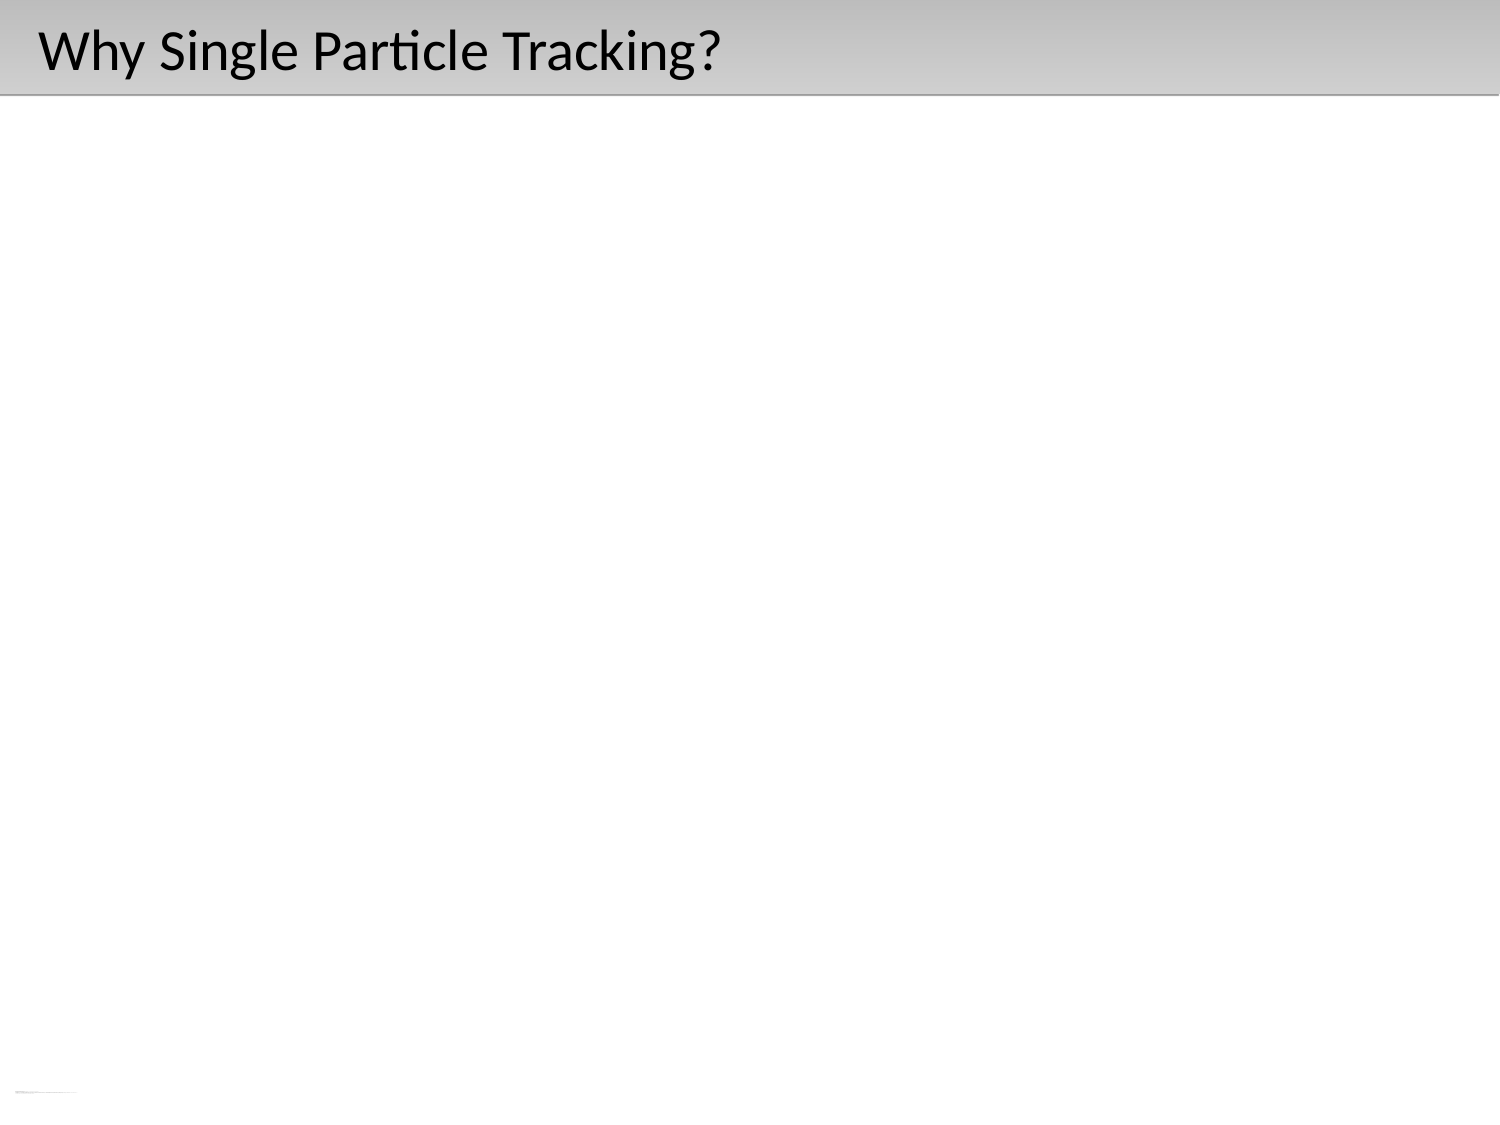

# Why Single Particle Tracking?
These mechanisms have been difficult to sort out!
First, some of them may occur simultaneously, and their relative importance may depend on the protein and the cell type
Second, a significant fraction of proteins and lipids is immobile on the time scale of a FRAP experiment. For artificial bilayers and rhodopsin in the rod outer segment, recovery is close to 100%, but in the plasma membrane, recovery is typically 25% to 80%
Third, in FRAP experiments, the distribution of observed diffusion coefficients D is much broader than expected from experimental error . Values of D vary around twofold among different points on a single cell, and tenfold among cells This suggests significant heterogeneity in the membrane, a view supported by other evidence
The increased resolution of SPT ought to make it possible to understand the FRAP immobile fraction.